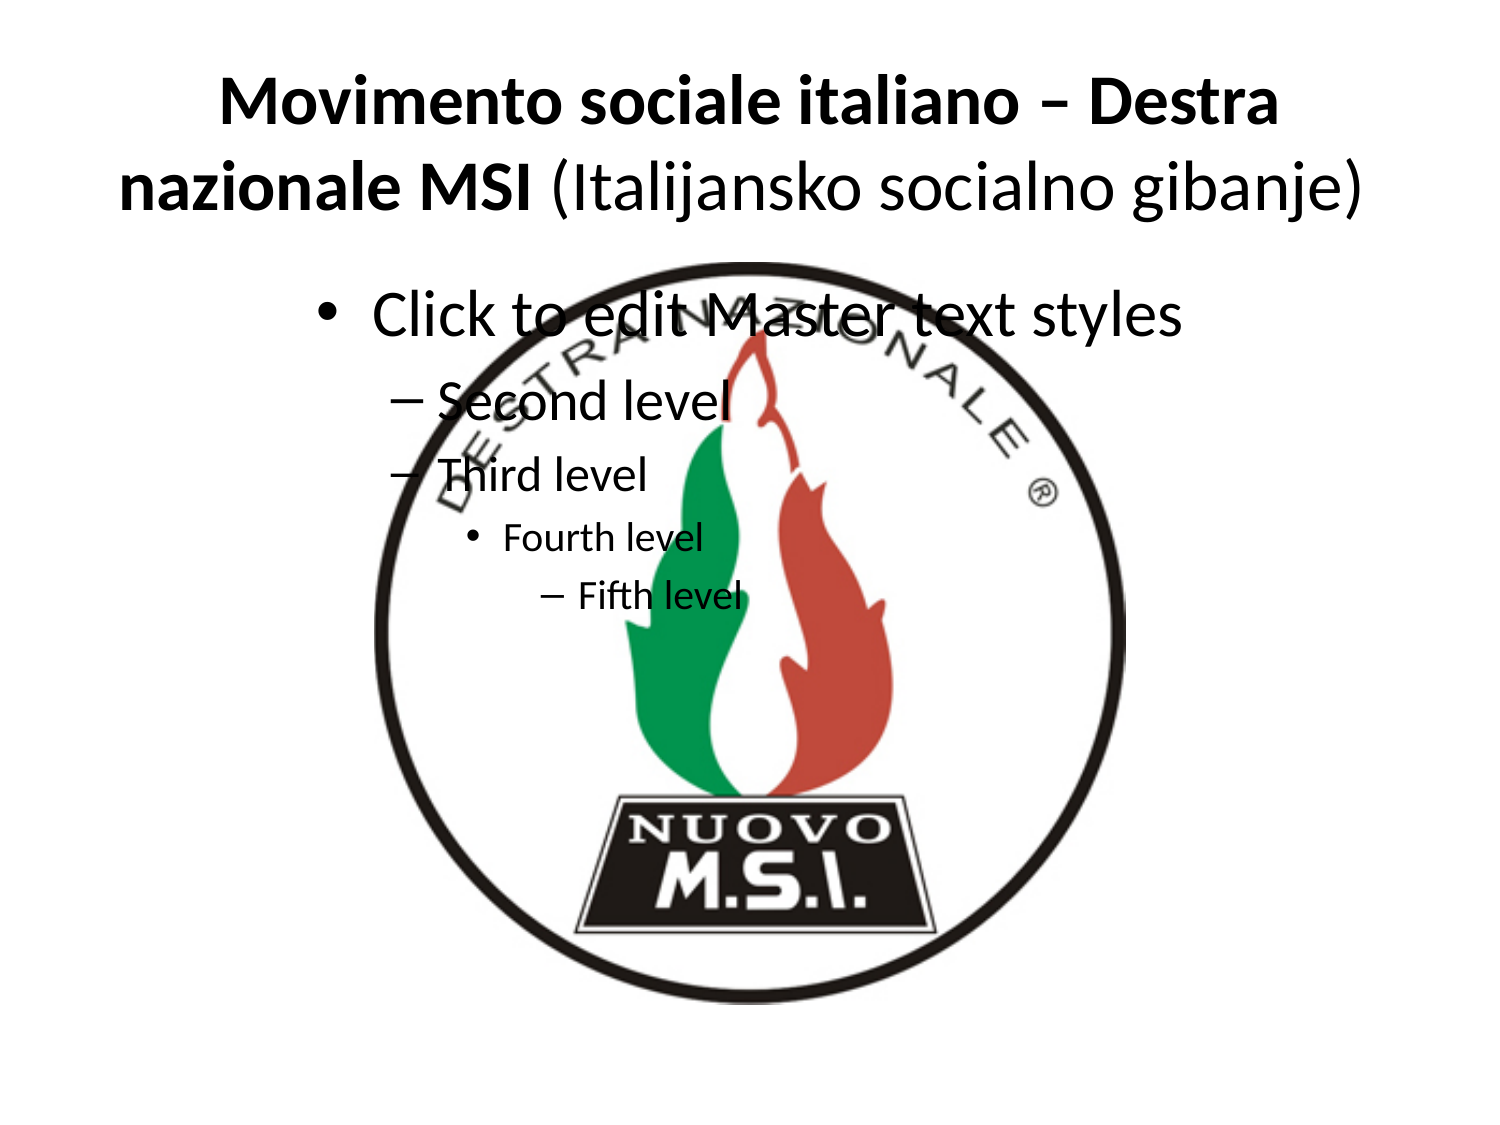

# Movimento sociale italiano – Destra nazionale MSI (Italijansko socialno gibanje)
Click to edit Master text styles
Second level
Third level
Fourth level
Fifth level